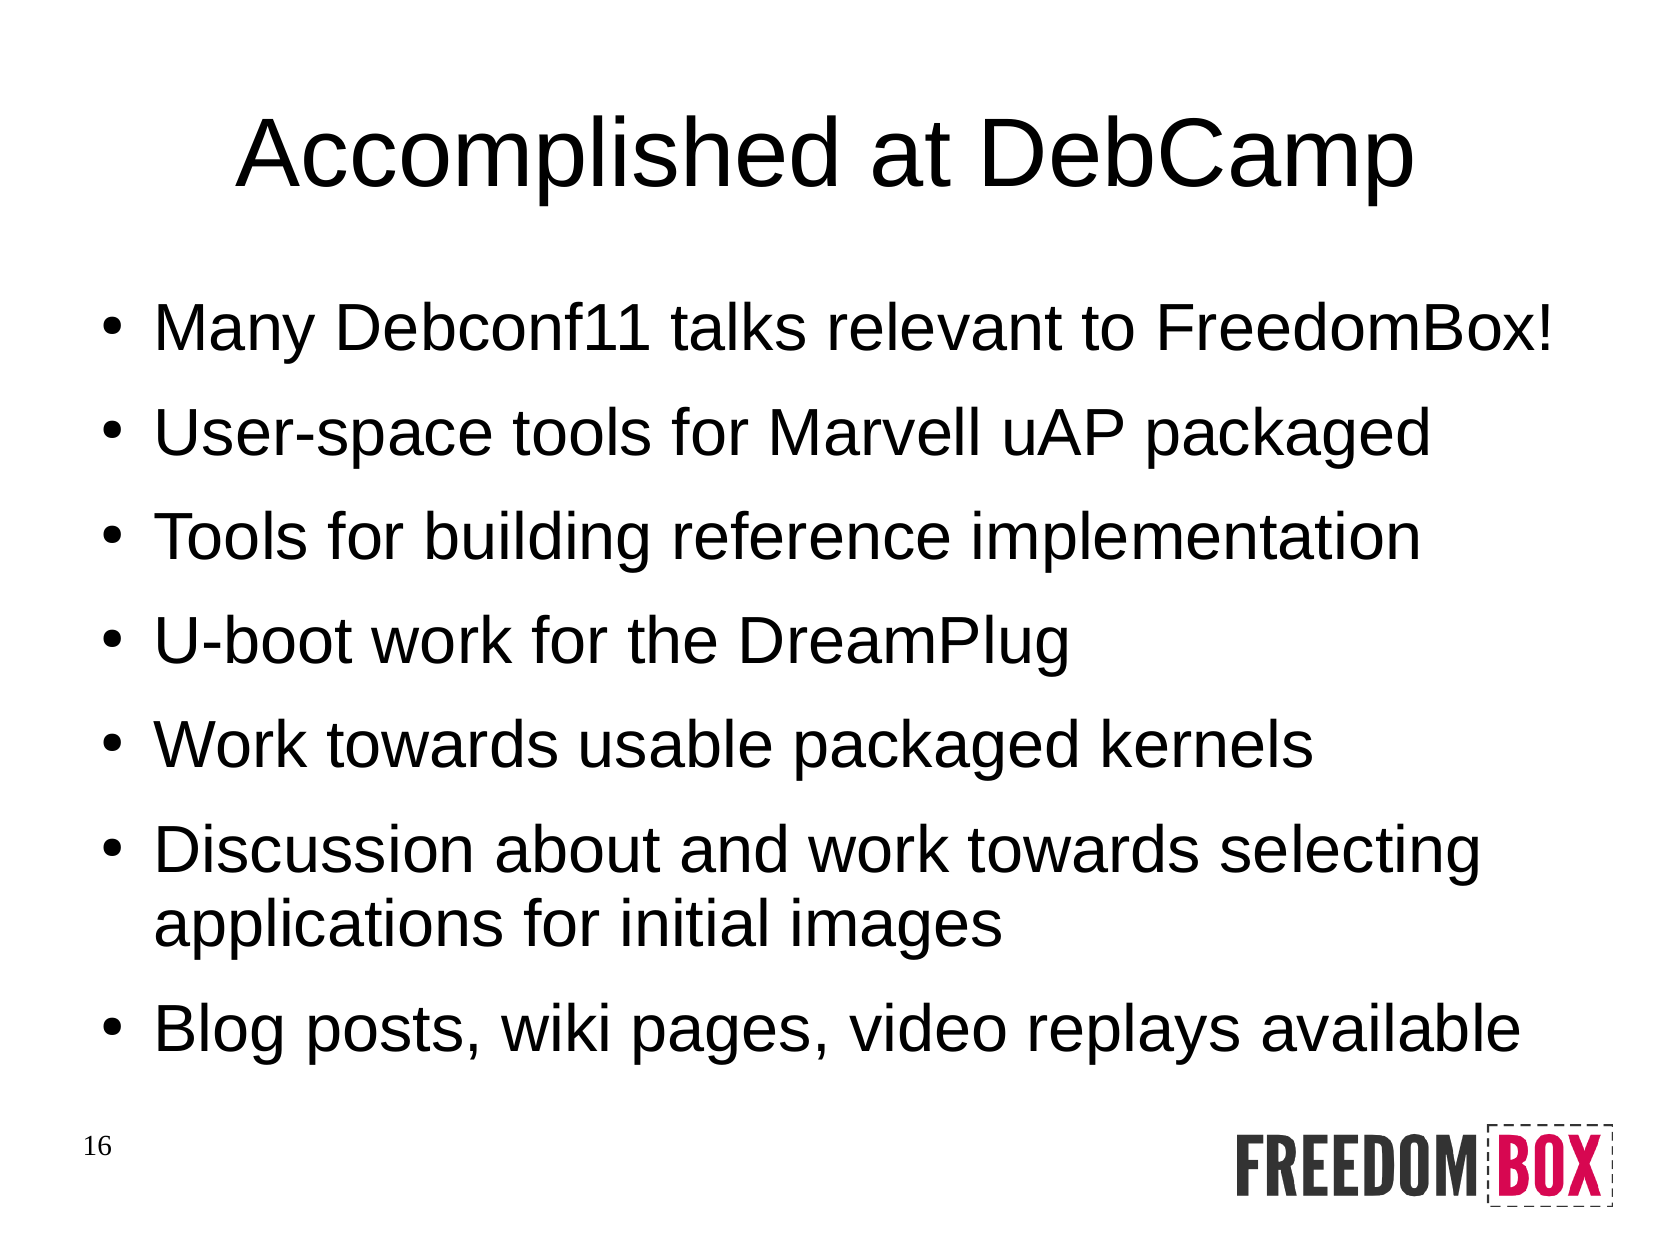

# Accomplished at DebCamp
Many Debconf11 talks relevant to FreedomBox!
User-space tools for Marvell uAP packaged
Tools for building reference implementation
U-boot work for the DreamPlug
Work towards usable packaged kernels
Discussion about and work towards selecting applications for initial images
Blog posts, wiki pages, video replays available